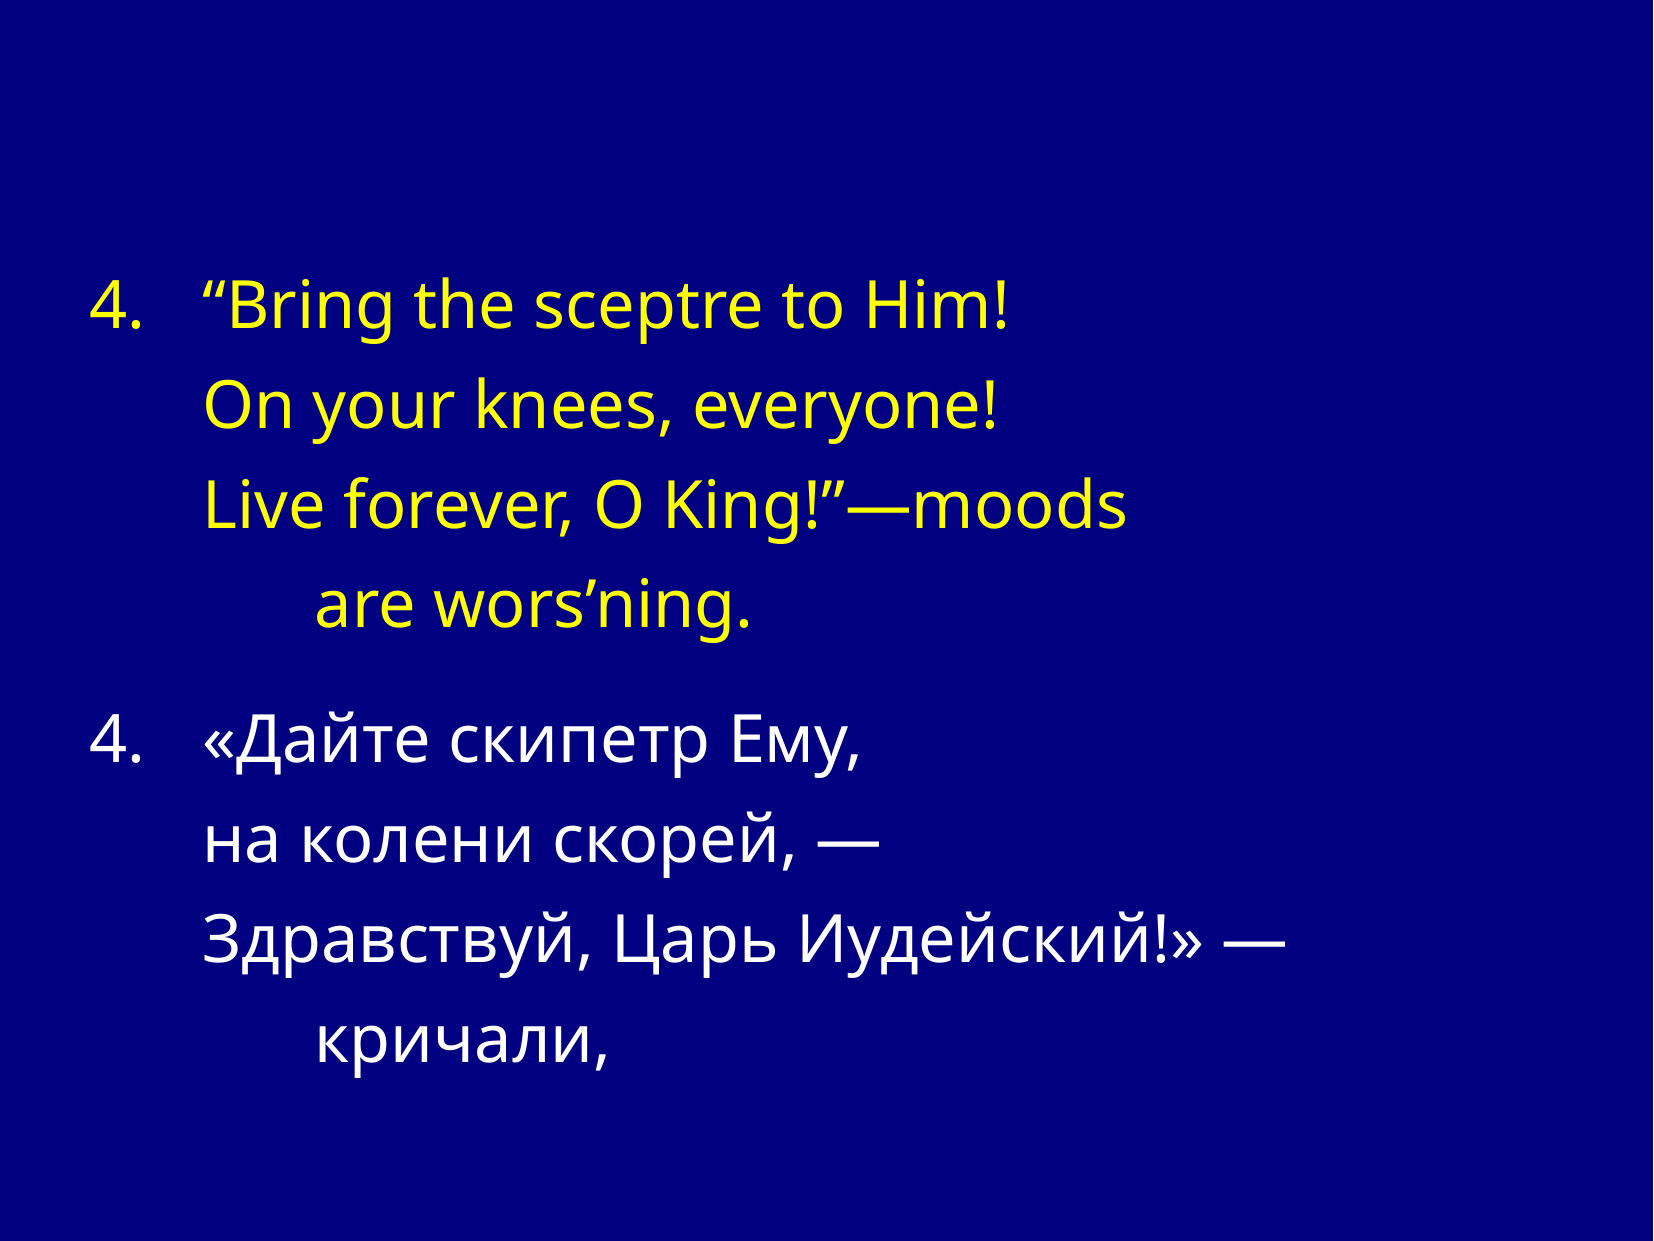

4.	“Bring the sceptre to Him!
	On your knees, everyone!
	Live forever, O King!”—moods
		are wors’ning.
4.	«Дайте скипетр Ему,
	на колени скорей, —
	Здравствуй, Царь Иудейский!» —
		кричали,